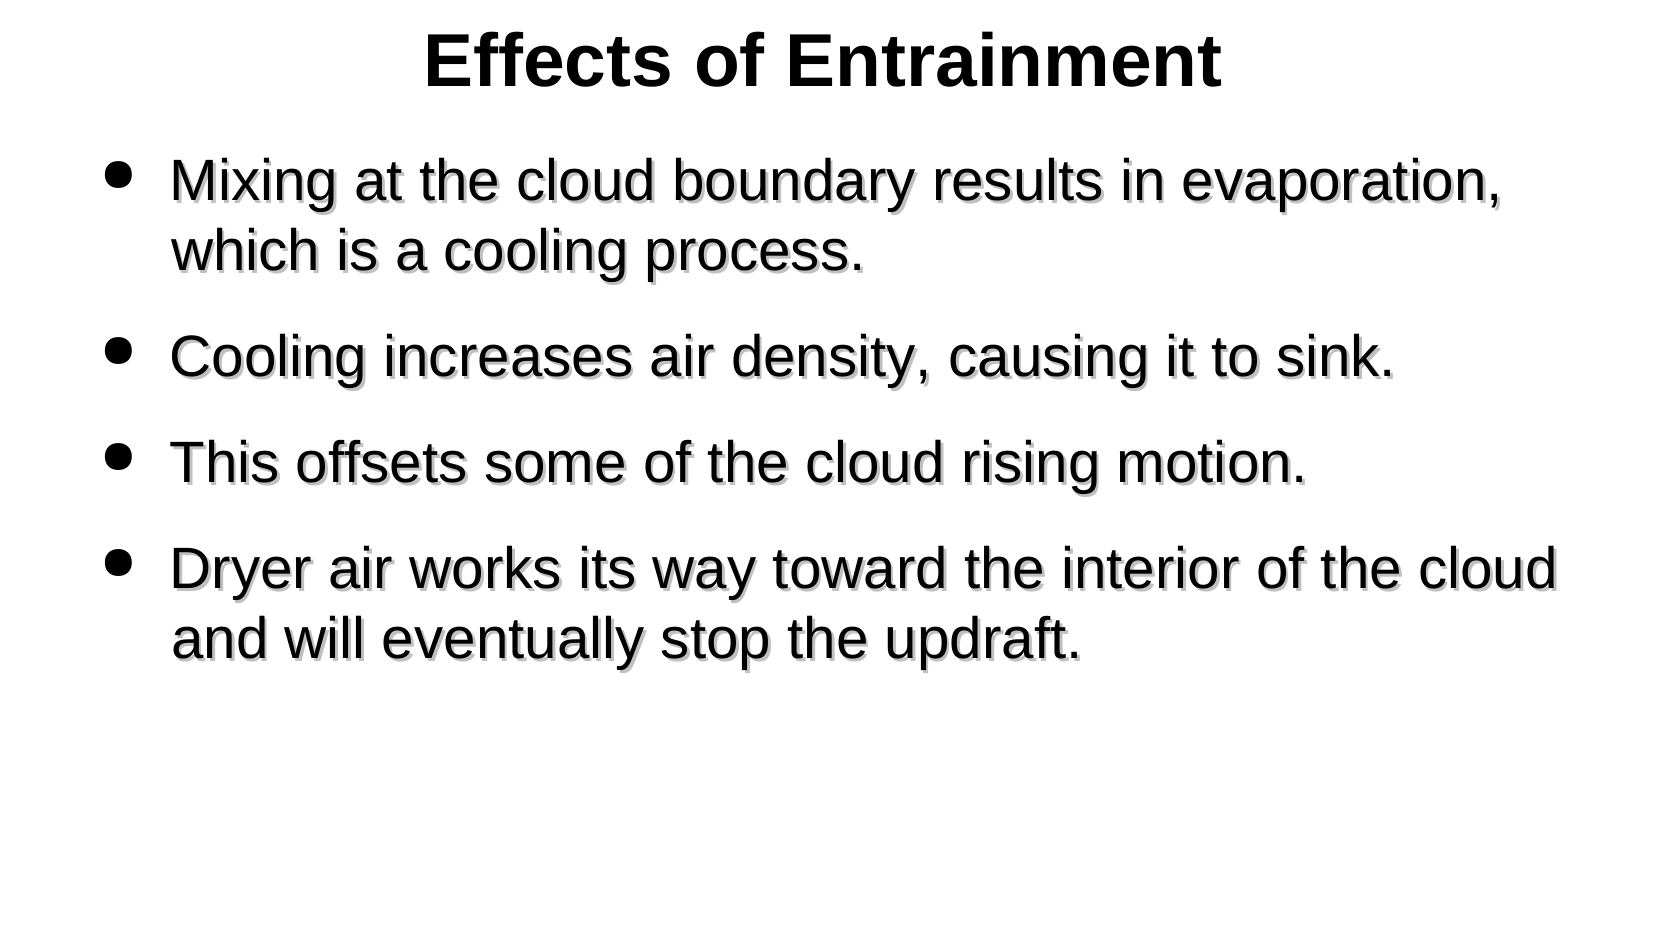

# Effects of Entrainment
 Mixing at the cloud boundary results in evaporation, which is a cooling process.
 Cooling increases air density, causing it to sink.
 This offsets some of the cloud rising motion.
 Dryer air works its way toward the interior of the cloud and will eventually stop the updraft.